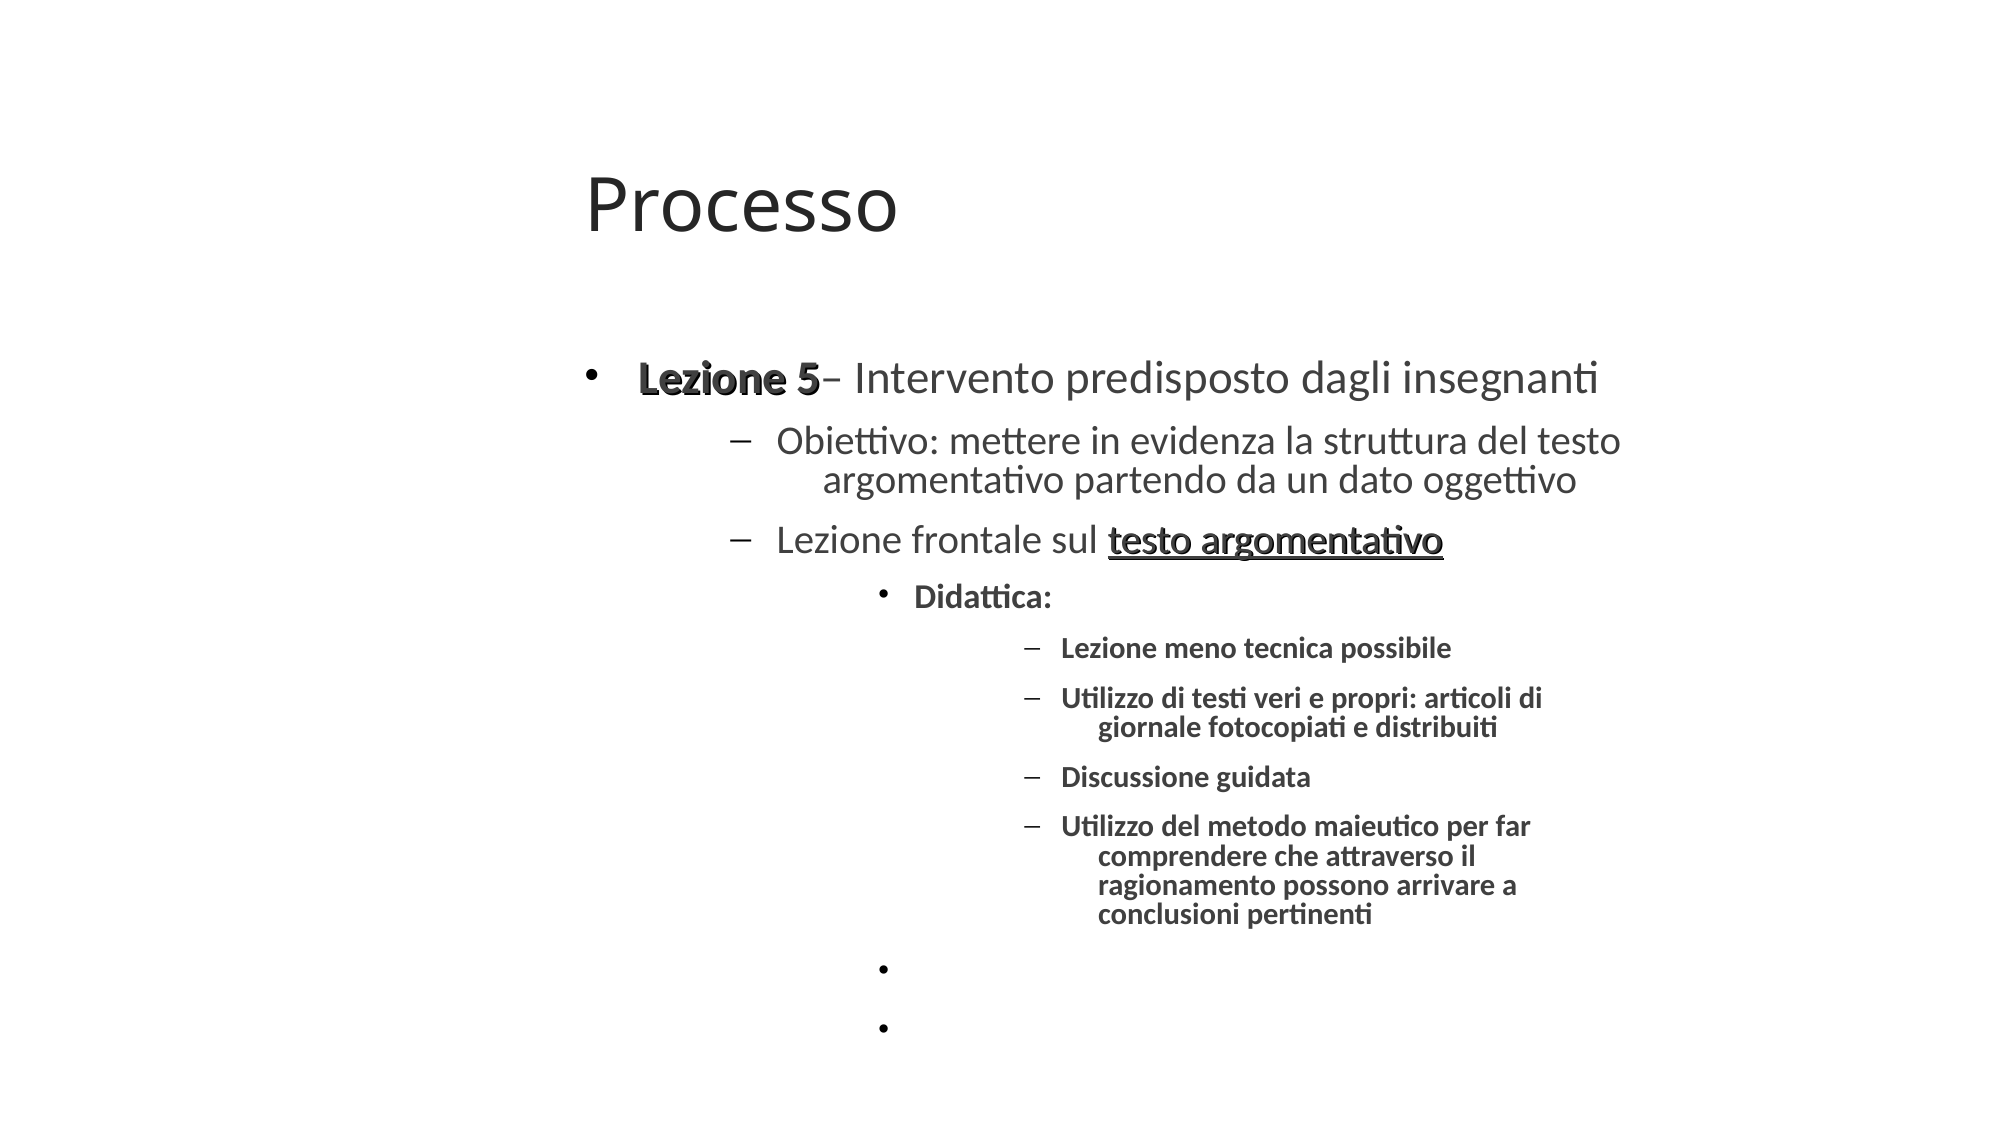

# Processo
Lezione 5– Intervento predisposto dagli insegnanti
Obiettivo: mettere in evidenza la struttura del testo argomentativo partendo da un dato oggettivo
Lezione frontale sul testo argomentativo
Didattica:
Lezione meno tecnica possibile
Utilizzo di testi veri e propri: articoli di giornale fotocopiati e distribuiti
Discussione guidata
Utilizzo del metodo maieutico per far comprendere che attraverso il ragionamento possono arrivare a conclusioni pertinenti